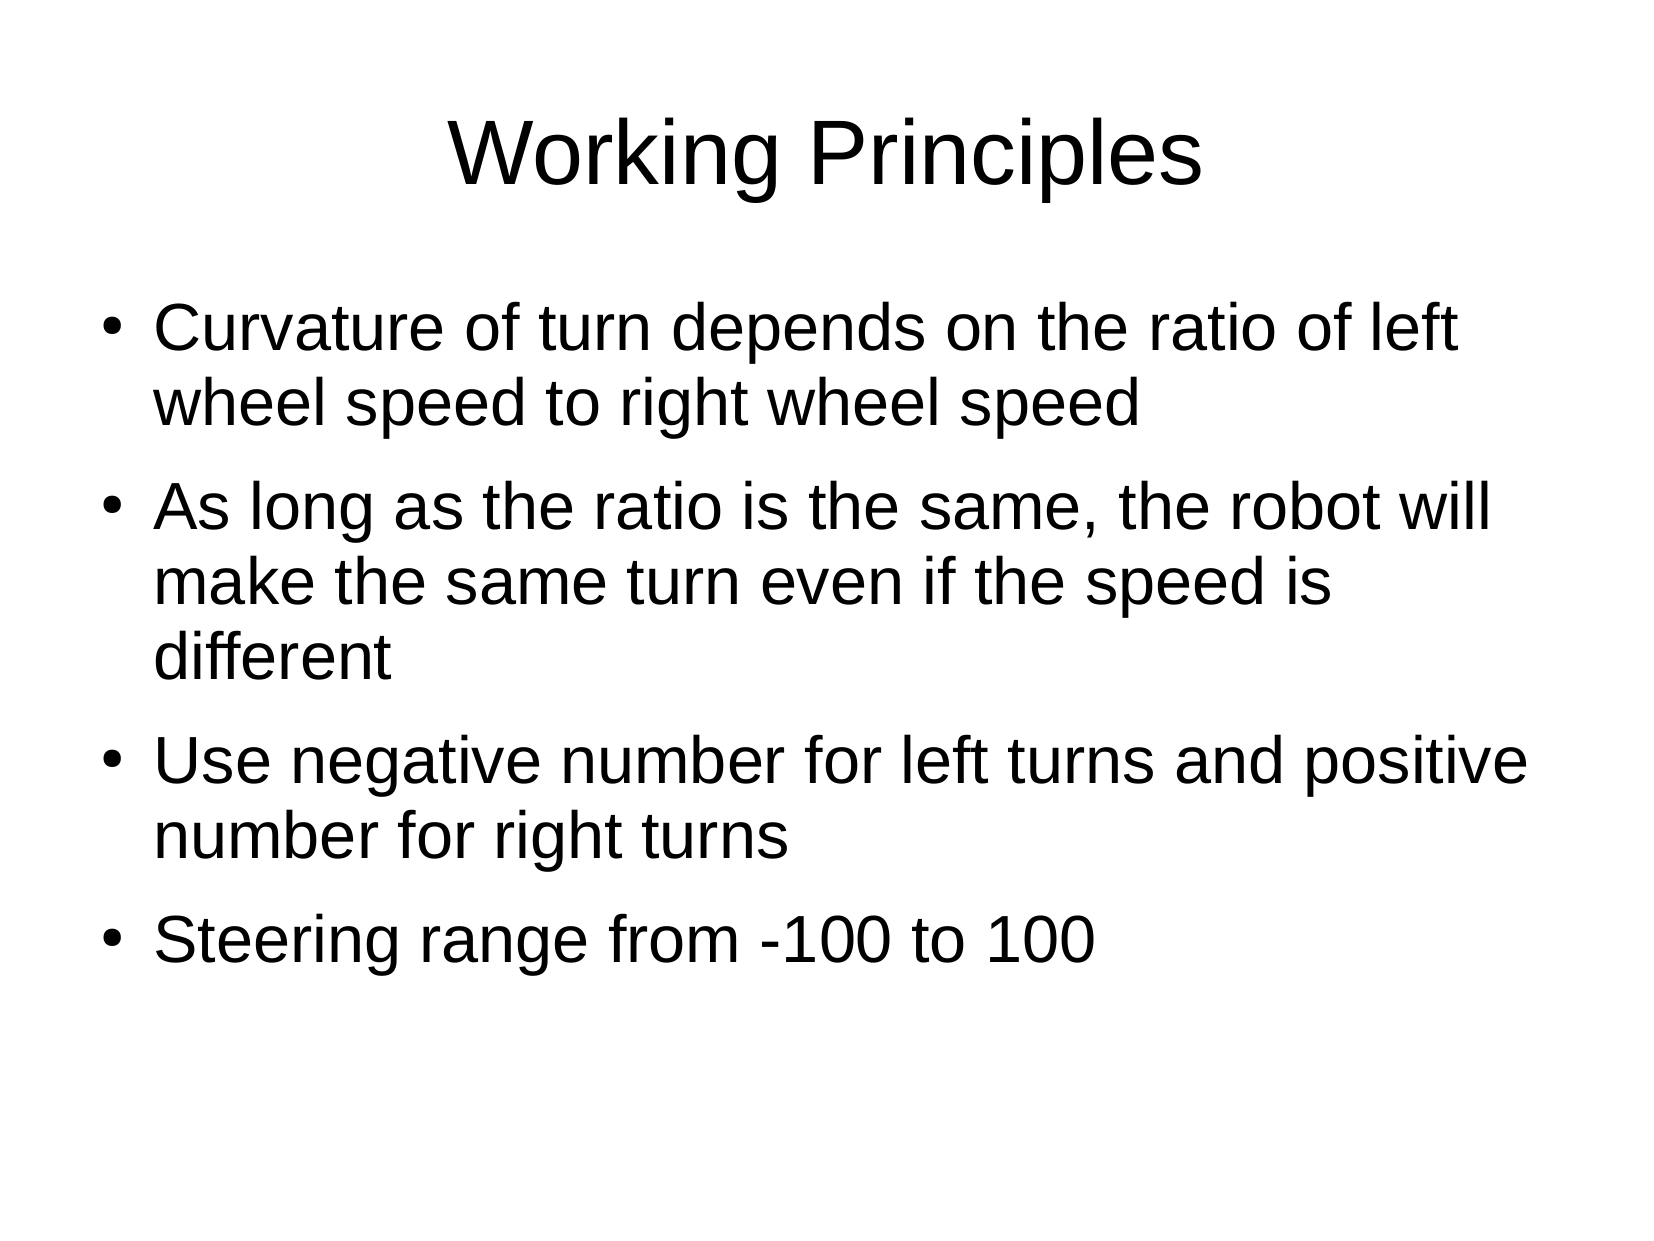

# Working Principles
Curvature of turn depends on the ratio of left wheel speed to right wheel speed
As long as the ratio is the same, the robot will make the same turn even if the speed is different
Use negative number for left turns and positive number for right turns
Steering range from -100 to 100